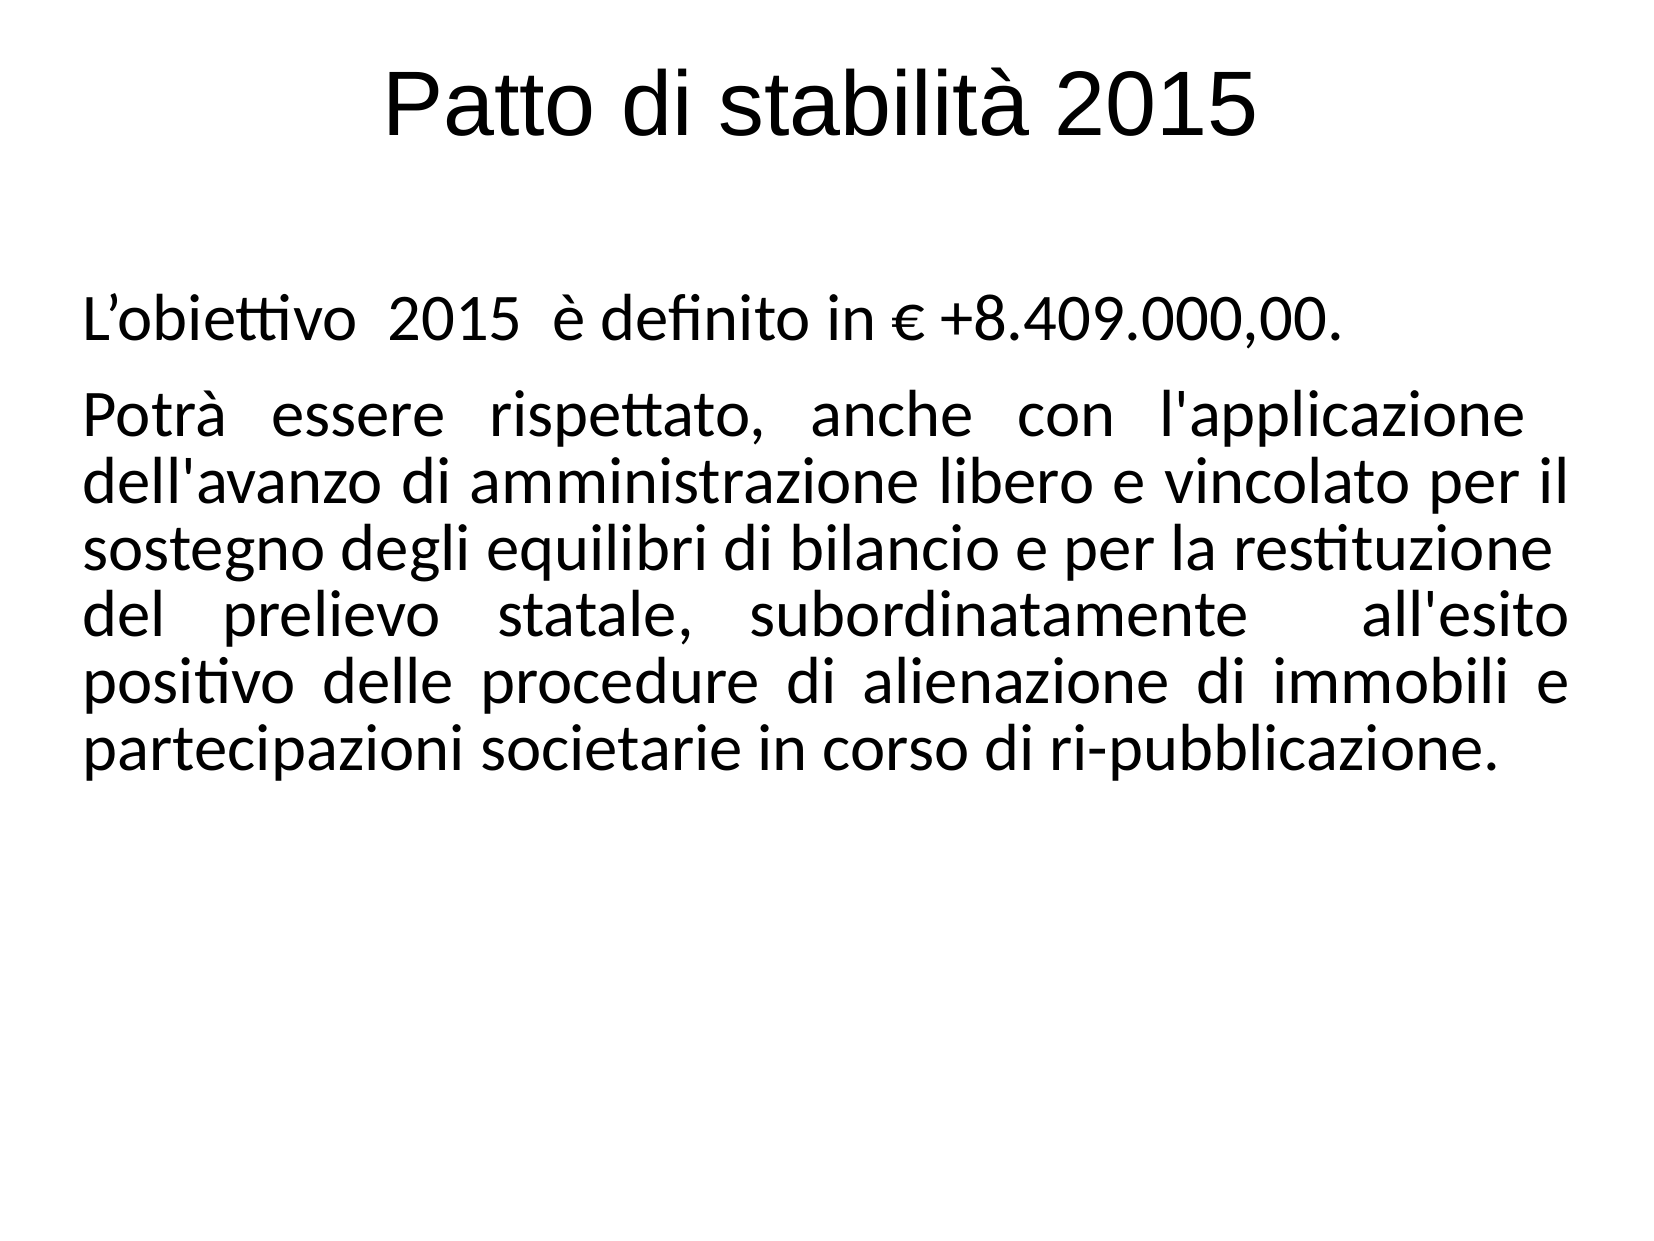

# Patto di stabilità 2015
L’obiettivo 2015 è definito in € +8.409.000,00.
Potrà essere rispettato, anche con l'applicazione dell'avanzo di amministrazione libero e vincolato per il sostegno degli equilibri di bilancio e per la restituzione del prelievo statale, subordinatamente all'esito positivo delle procedure di alienazione di immobili e partecipazioni societarie in corso di ri-pubblicazione.